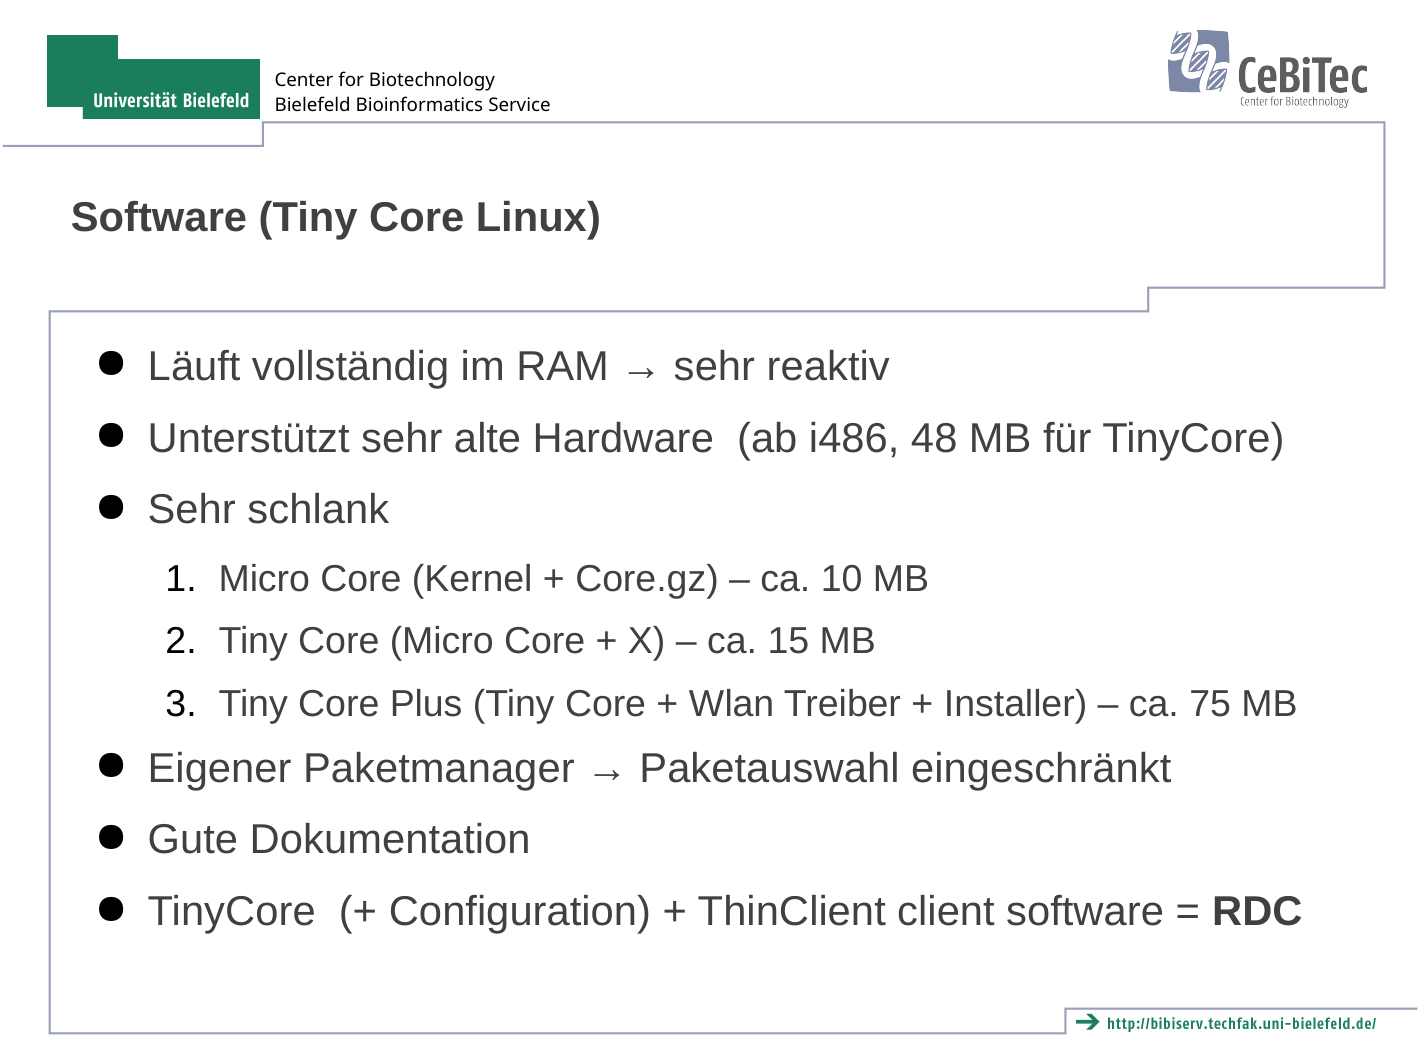

# Software (Tiny Core Linux)
Läuft vollständig im RAM → sehr reaktiv
Unterstützt sehr alte Hardware (ab i486, 48 MB für TinyCore)
Sehr schlank
Micro Core (Kernel + Core.gz) – ca. 10 MB
Tiny Core (Micro Core + X) – ca. 15 MB
Tiny Core Plus (Tiny Core + Wlan Treiber + Installer) – ca. 75 MB
Eigener Paketmanager → Paketauswahl eingeschränkt
Gute Dokumentation
TinyCore (+ Configuration) + ThinClient client software = RDC